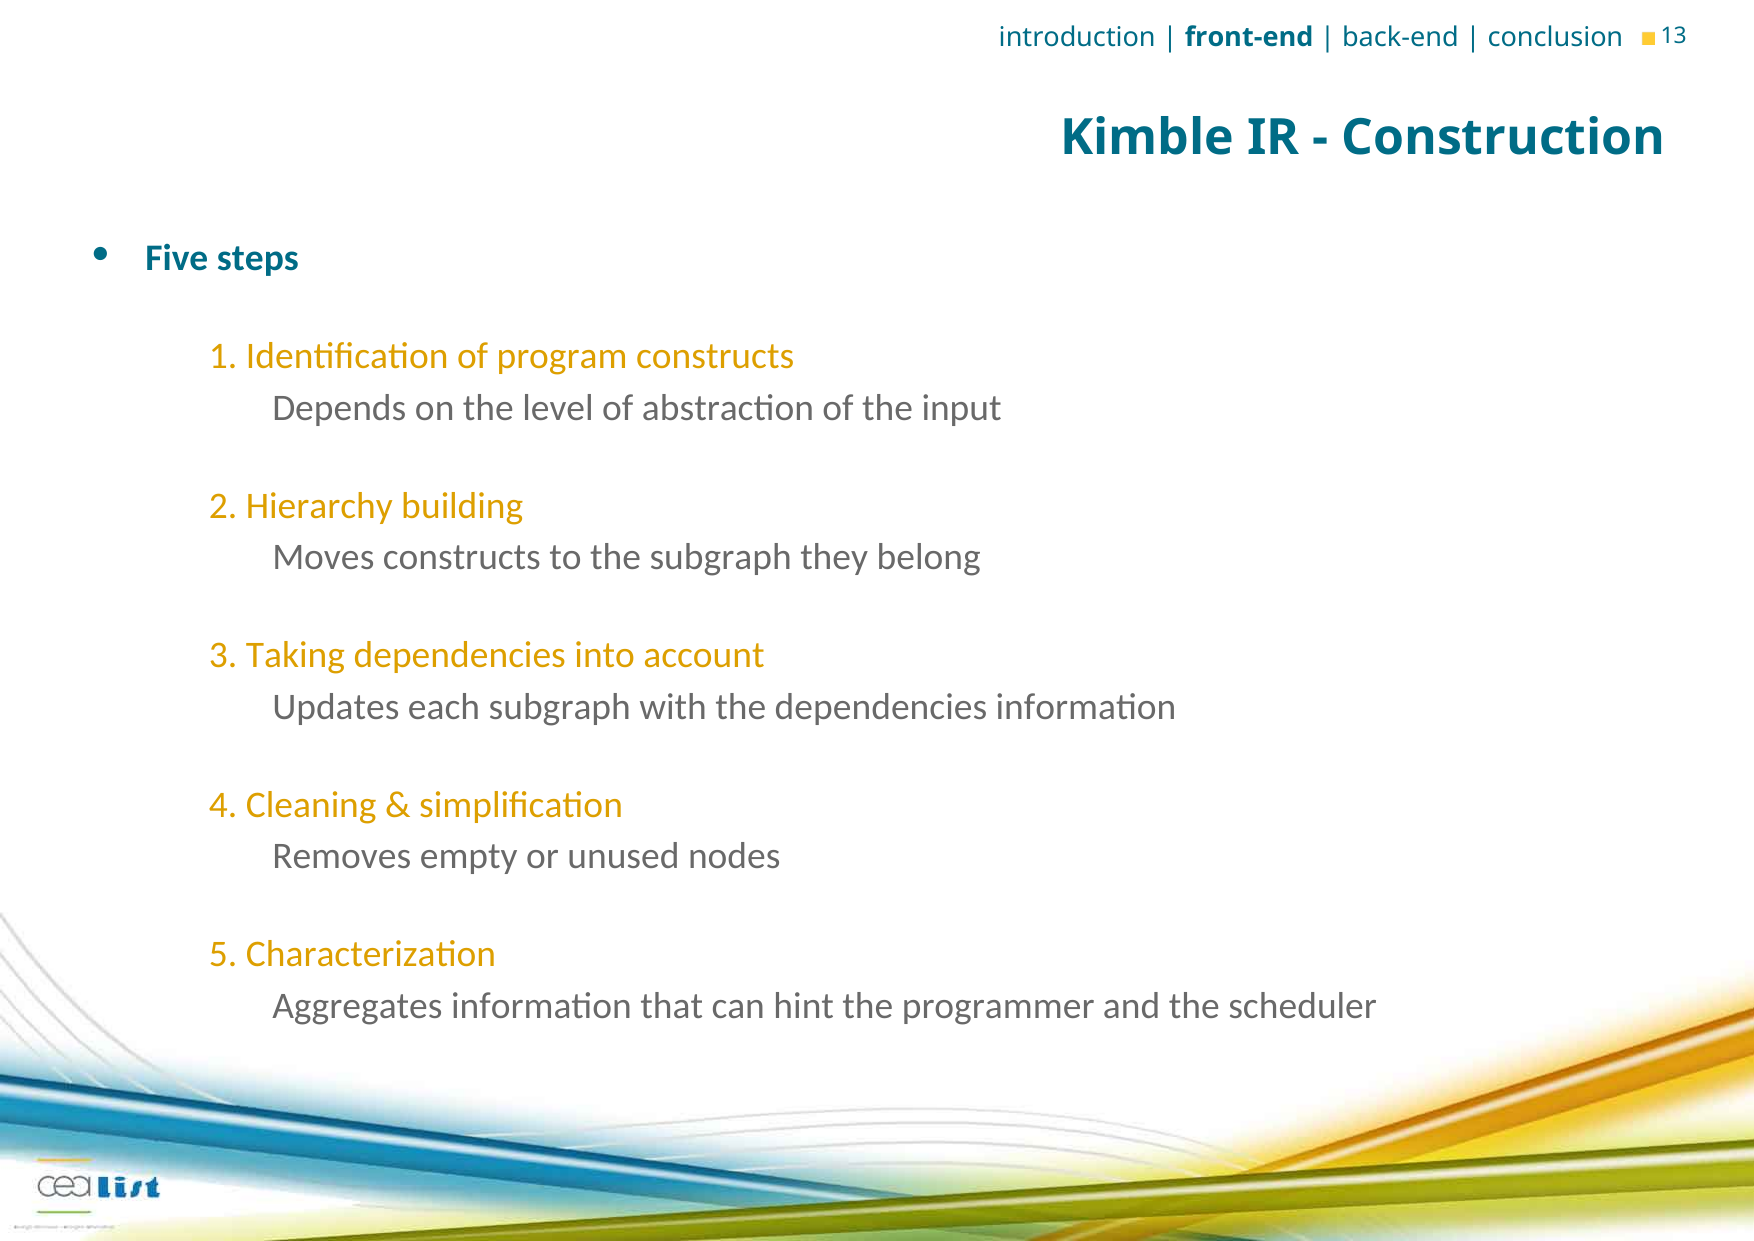

introduction | front-end | back-end | conclusion
# Kimble IR - Construction
Five steps
1. Identification of program constructs
Depends on the level of abstraction of the input
2. Hierarchy building
Moves constructs to the subgraph they belong
3. Taking dependencies into account
Updates each subgraph with the dependencies information
4. Cleaning & simplification
Removes empty or unused nodes
5. Characterization
Aggregates information that can hint the programmer and the scheduler